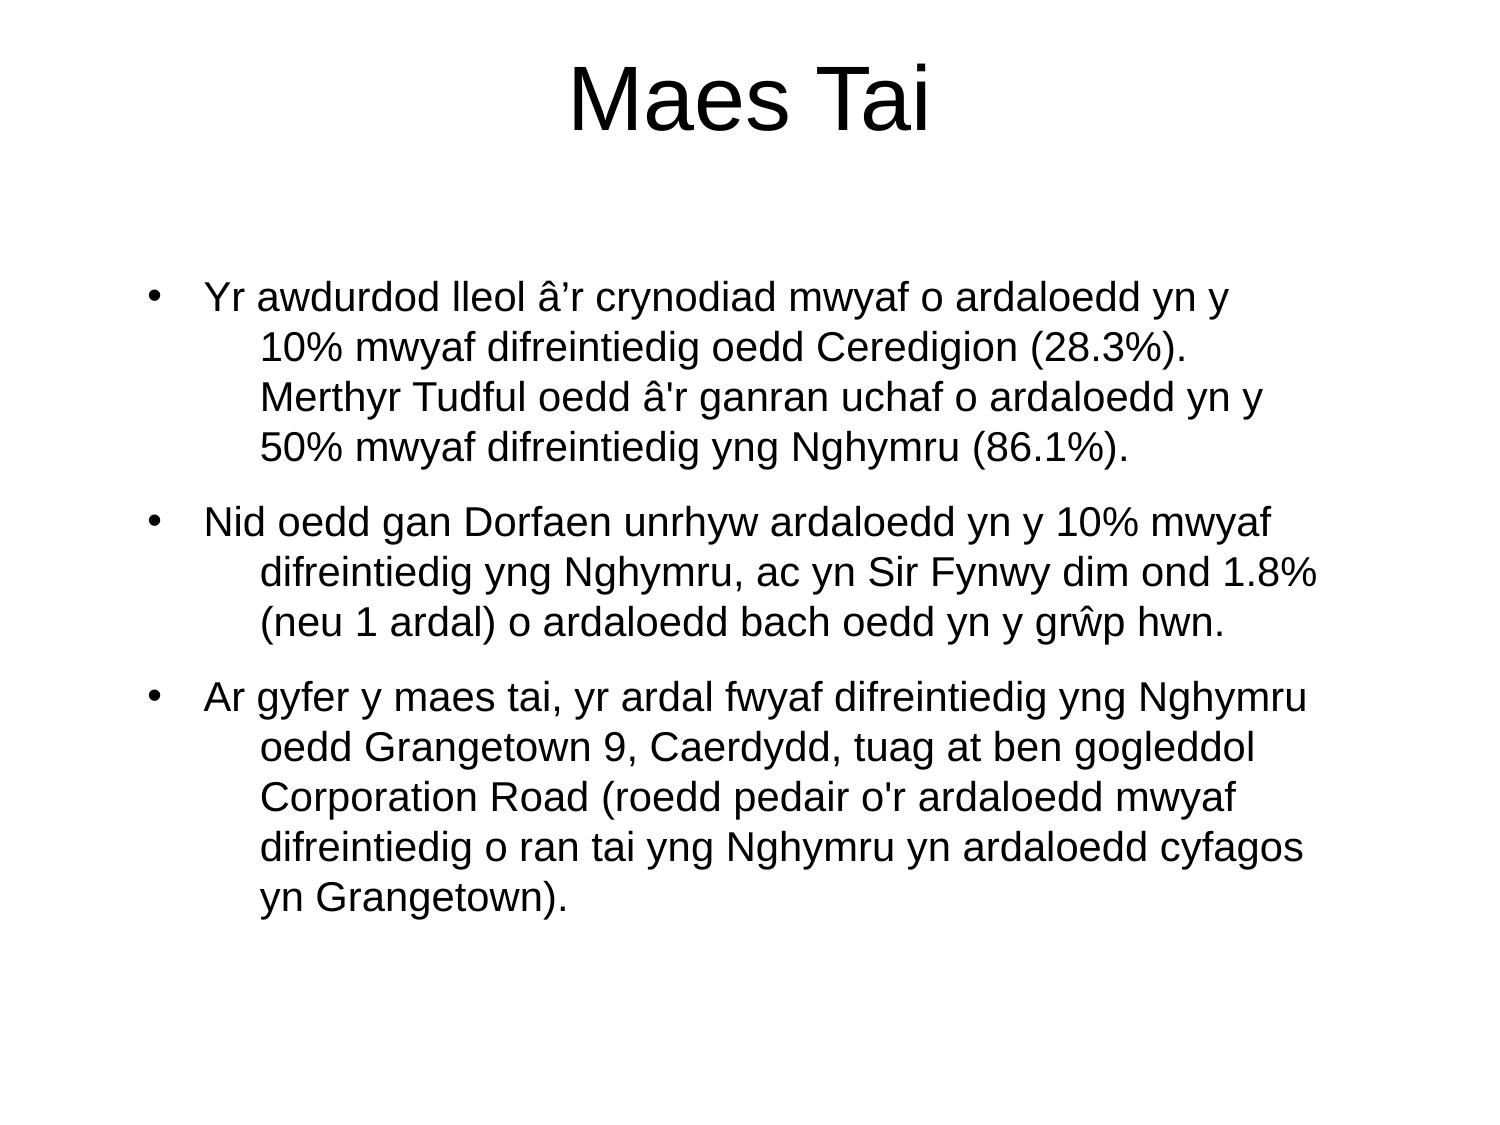

# Maes Tai
Yr awdurdod lleol â’r crynodiad mwyaf o ardaloedd yn y 10% mwyaf difreintiedig oedd Ceredigion (28.3%). Merthyr Tudful oedd â'r ganran uchaf o ardaloedd yn y 50% mwyaf difreintiedig yng Nghymru (86.1%).
Nid oedd gan Dorfaen unrhyw ardaloedd yn y 10% mwyaf difreintiedig yng Nghymru, ac yn Sir Fynwy dim ond 1.8% (neu 1 ardal) o ardaloedd bach oedd yn y grŵp hwn.
Ar gyfer y maes tai, yr ardal fwyaf difreintiedig yng Nghymru oedd Grangetown 9, Caerdydd, tuag at ben gogleddol Corporation Road (roedd pedair o'r ardaloedd mwyaf difreintiedig o ran tai yng Nghymru yn ardaloedd cyfagos yn Grangetown).